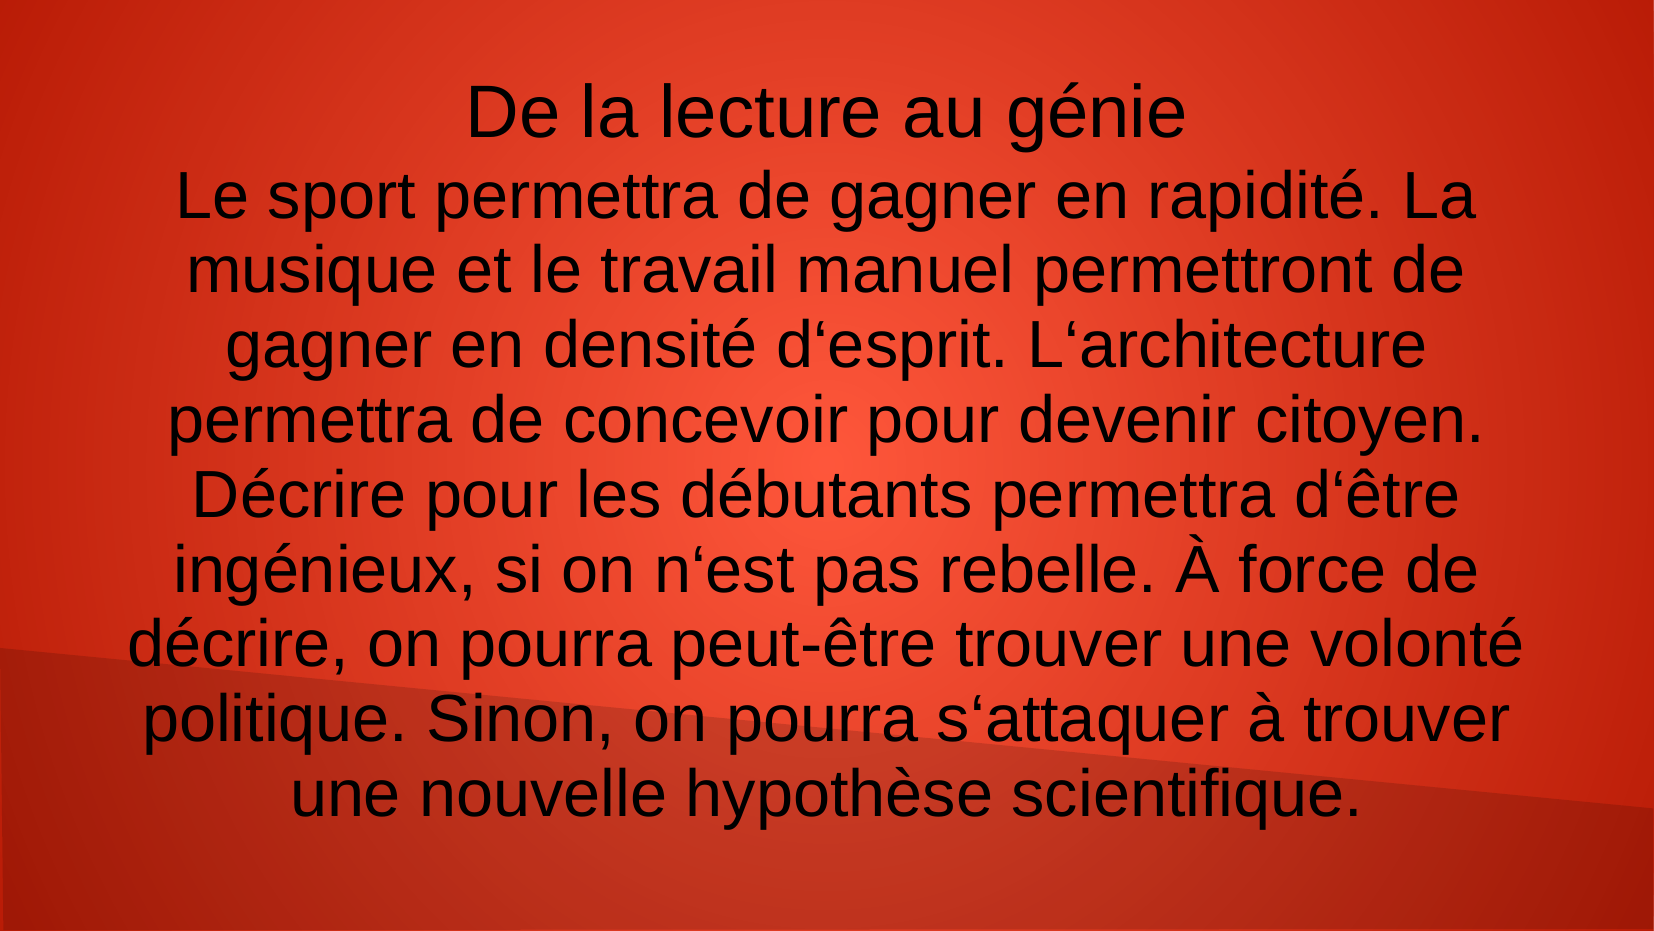

# De la lecture au génie
Le sport permettra de gagner en rapidité. La musique et le travail manuel permettront de gagner en densité d‘esprit. L‘architecture permettra de concevoir pour devenir citoyen. Décrire pour les débutants permettra d‘être ingénieux, si on n‘est pas rebelle. À force de décrire, on pourra peut-être trouver une volonté politique. Sinon, on pourra s‘attaquer à trouver une nouvelle hypothèse scientifique.